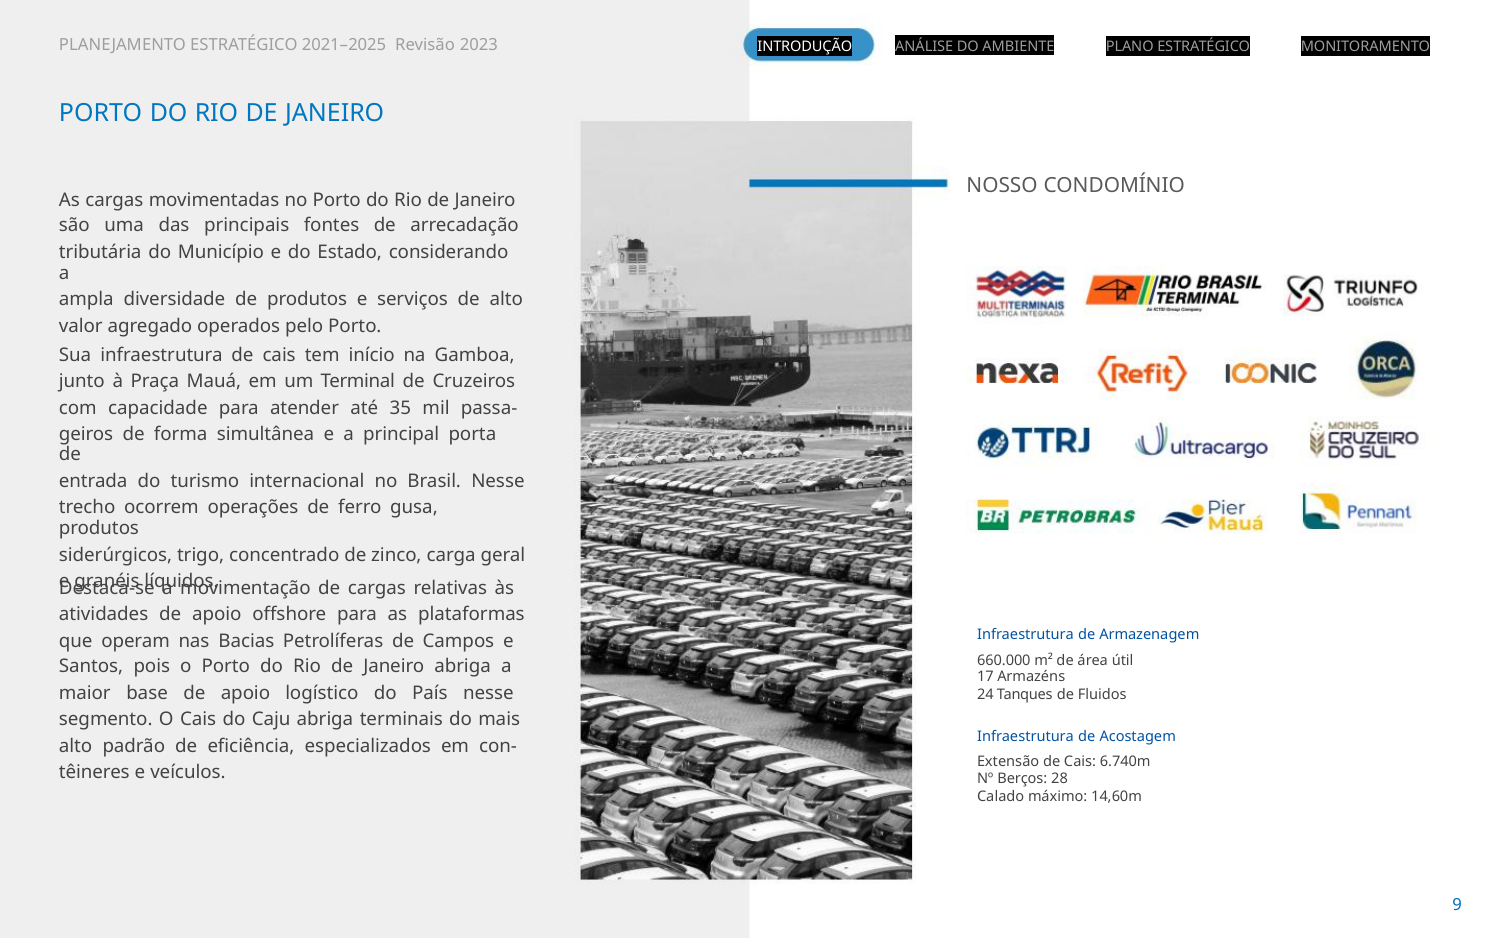

PLANEJAMENTO ESTRATÉGICO 2021–2025 Revisão 2023
ANÁLISE DO AMBIENTE
INTRODUÇÃO
PLANO ESTRATÉGICO
MONITORAMENTO
PORTO DO RIO DE JANEIRO
NOSSO CONDOMÍNIO
As cargas movimentadas no Porto do Rio de Janeiro
são uma das principais fontes de arrecadação
tributária do Município e do Estado, considerando a
ampla diversidade de produtos e serviços de alto
valor agregado operados pelo Porto.
Sua infraestrutura de cais tem início na Gamboa,
junto à Praça Mauá, em um Terminal de Cruzeiros
com capacidade para atender até 35 mil passa-
geiros de forma simultânea e a principal porta de
entrada do turismo internacional no Brasil. Nesse
trecho ocorrem operações de ferro gusa, produtos
siderúrgicos, trigo, concentrado de zinco, carga geral
e granéis líquidos.
Destaca-se a movimentação de cargas relativas às
atividades de apoio offshore para as plataformas
que operam nas Bacias Petrolíferas de Campos e
Santos, pois o Porto do Rio de Janeiro abriga a
maior base de apoio logístico do País nesse
segmento. O Cais do Caju abriga terminais do mais
alto padrão de eficiência, especializados em con-
têineres e veículos.
Infraestrutura de Armazenagem
660.000 m² de área útil
17 Armazéns
24 Tanques de Fluidos
Infraestrutura de Acostagem
Extensão de Cais: 6.740m
Nº Berços: 28
Calado máximo: 14,60m
9